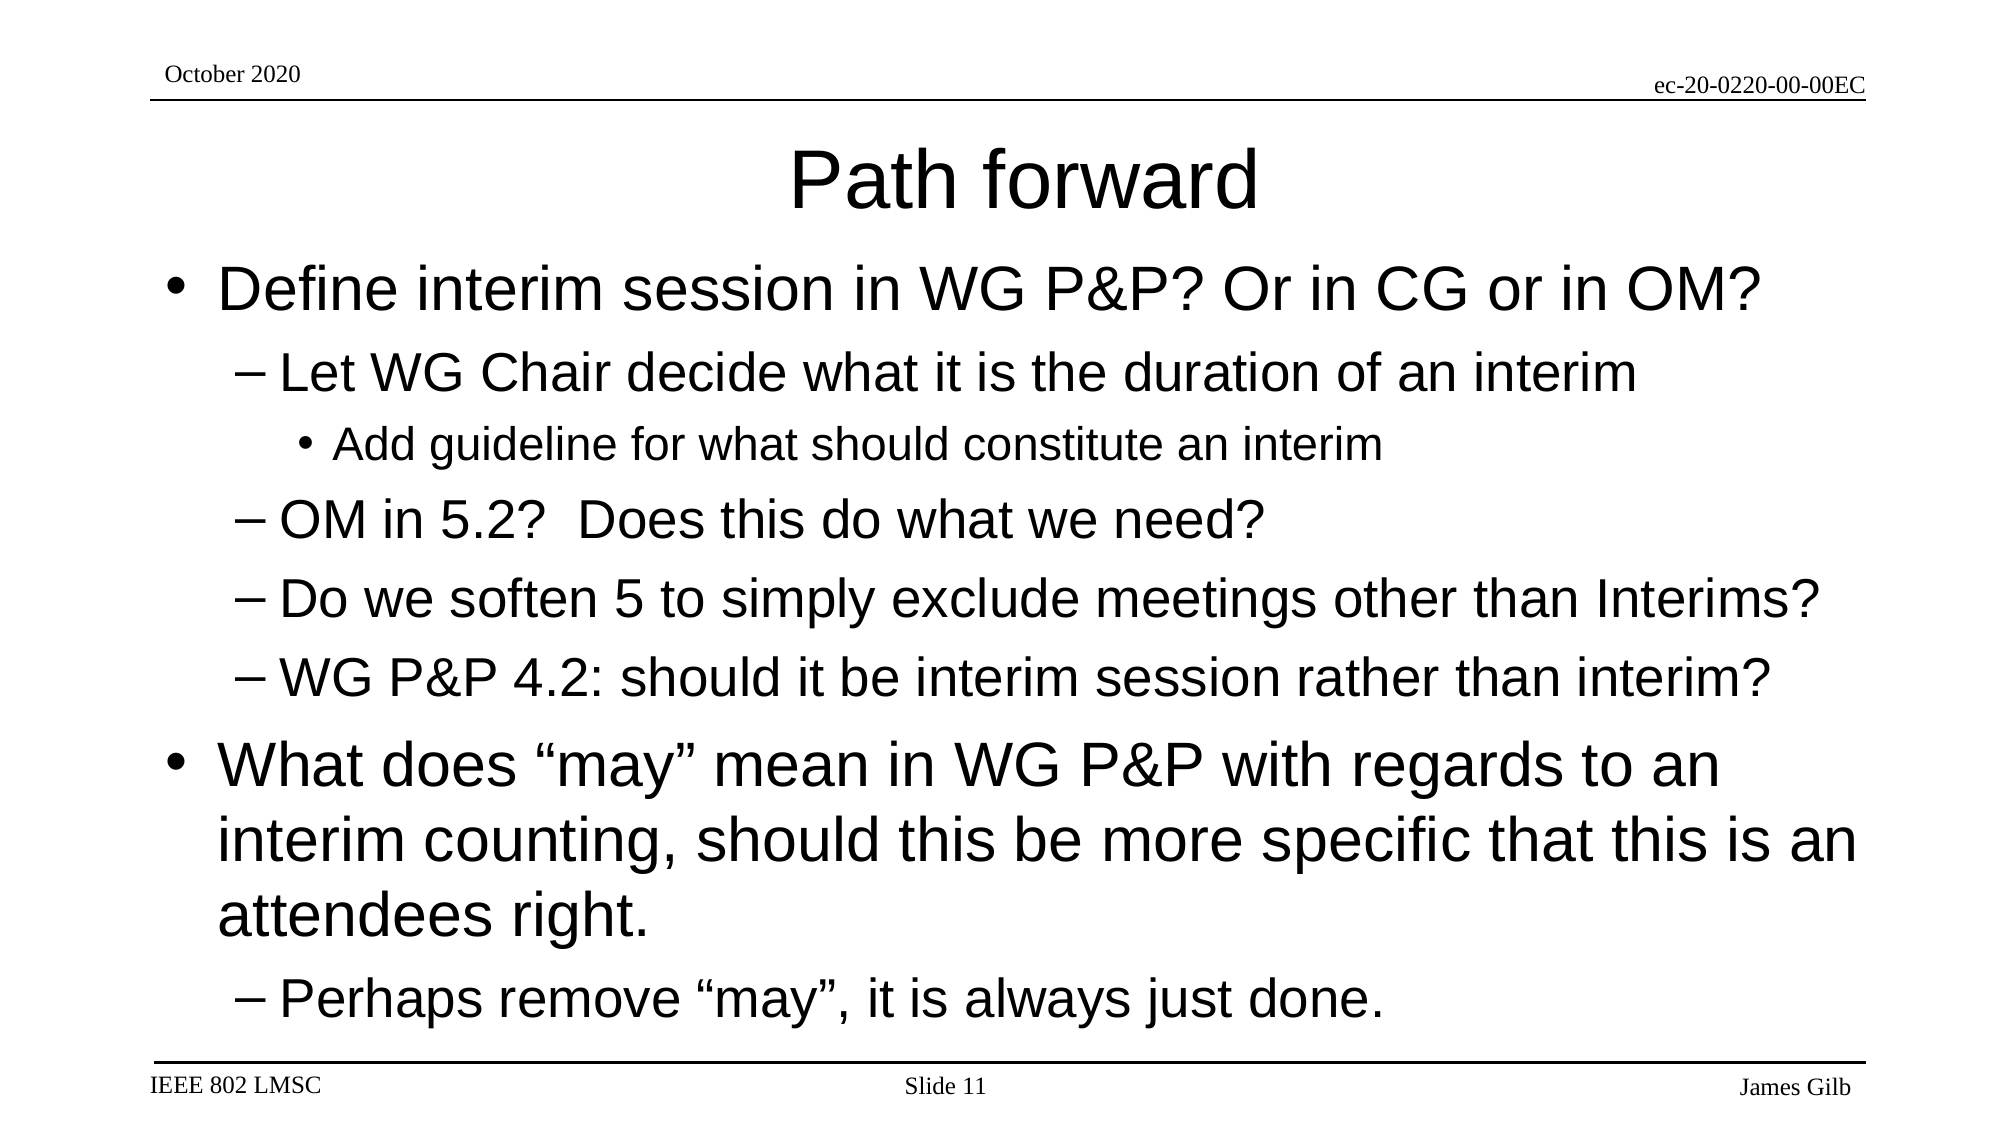

# Path forward
Define interim session in WG P&P? Or in CG or in OM?
Let WG Chair decide what it is the duration of an interim
Add guideline for what should constitute an interim
OM in 5.2? Does this do what we need?
Do we soften 5 to simply exclude meetings other than Interims?
WG P&P 4.2: should it be interim session rather than interim?
What does “may” mean in WG P&P with regards to an interim counting, should this be more specific that this is an attendees right.
Perhaps remove “may”, it is always just done.
11